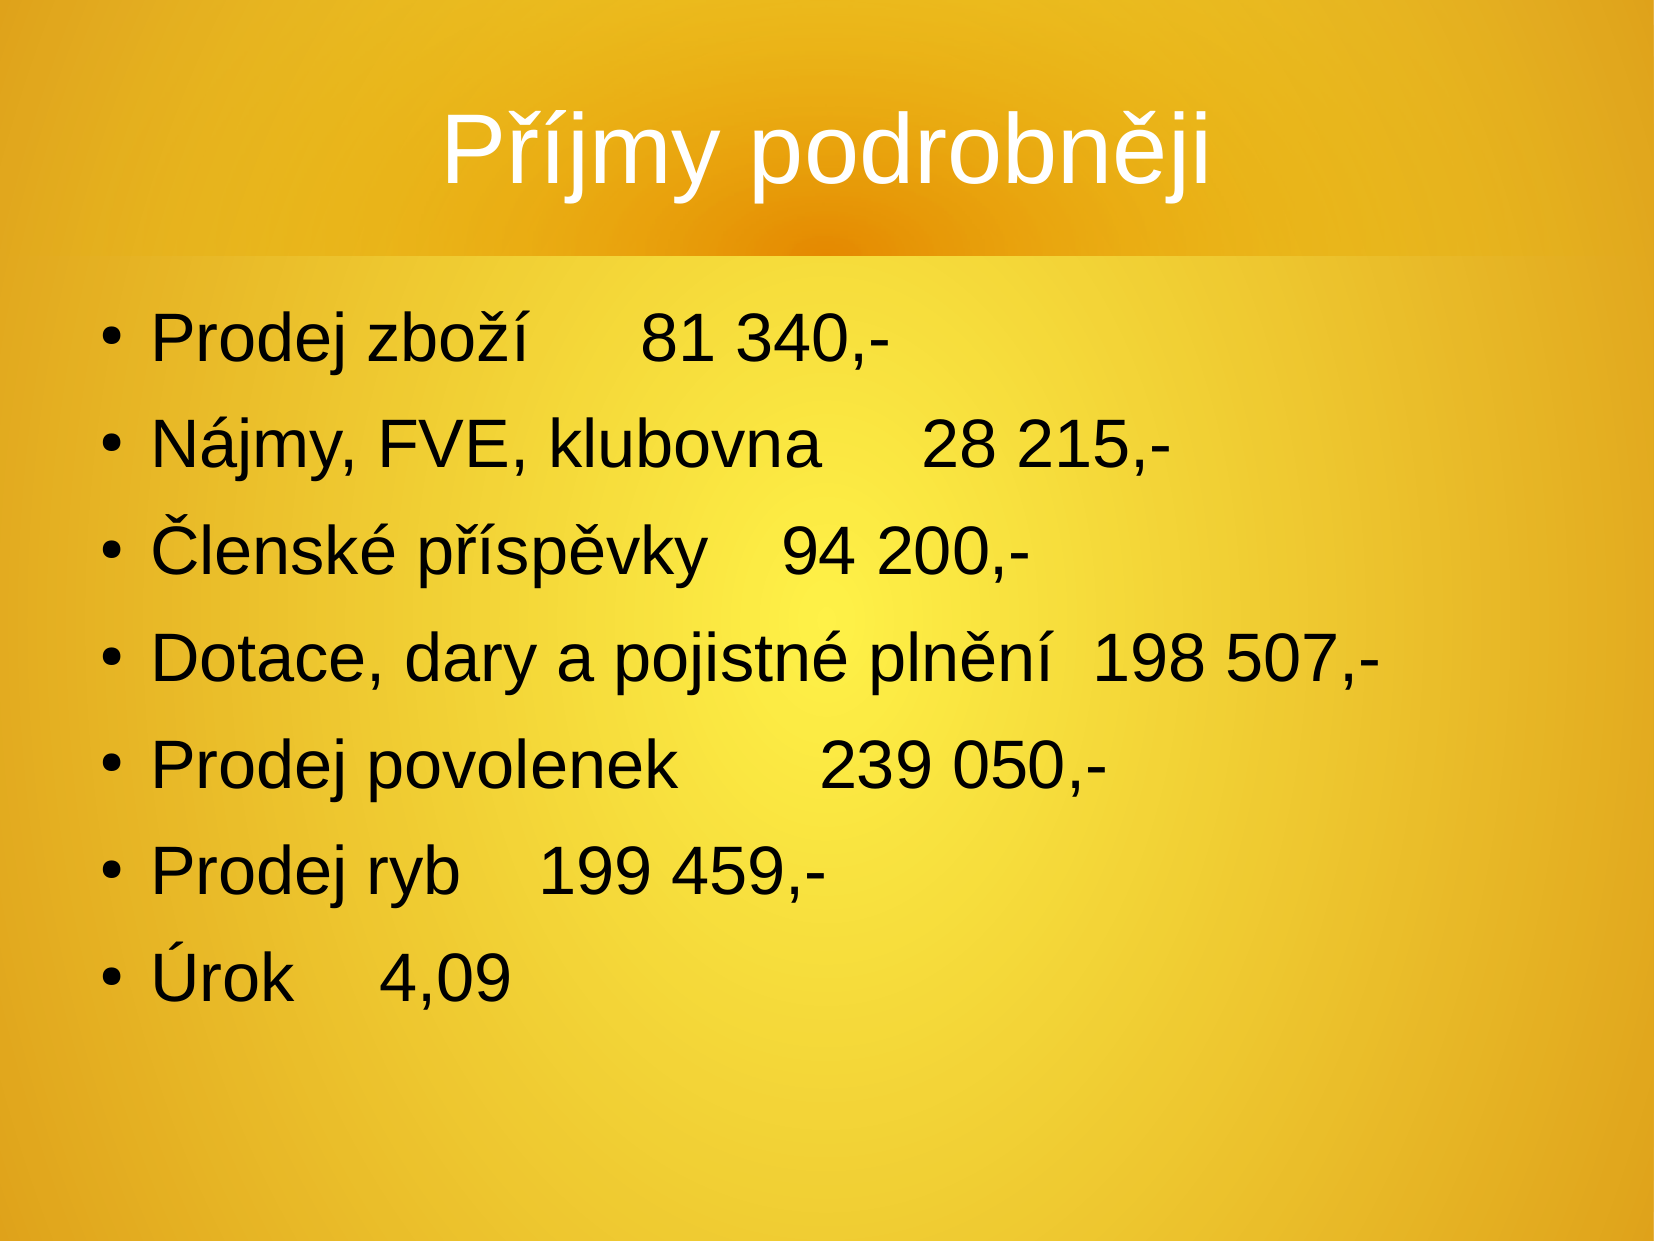

# Příjmy podrobněji
Prodej zboží								81 340,-
Nájmy, FVE, klubovna 				28 215,-
Členské příspěvky						94 200,-
Dotace, dary a pojistné plnění 198 507,-
Prodej povolenek					 239 050,-
Prodej ryb								 199 459,-
Úrok														 4,09